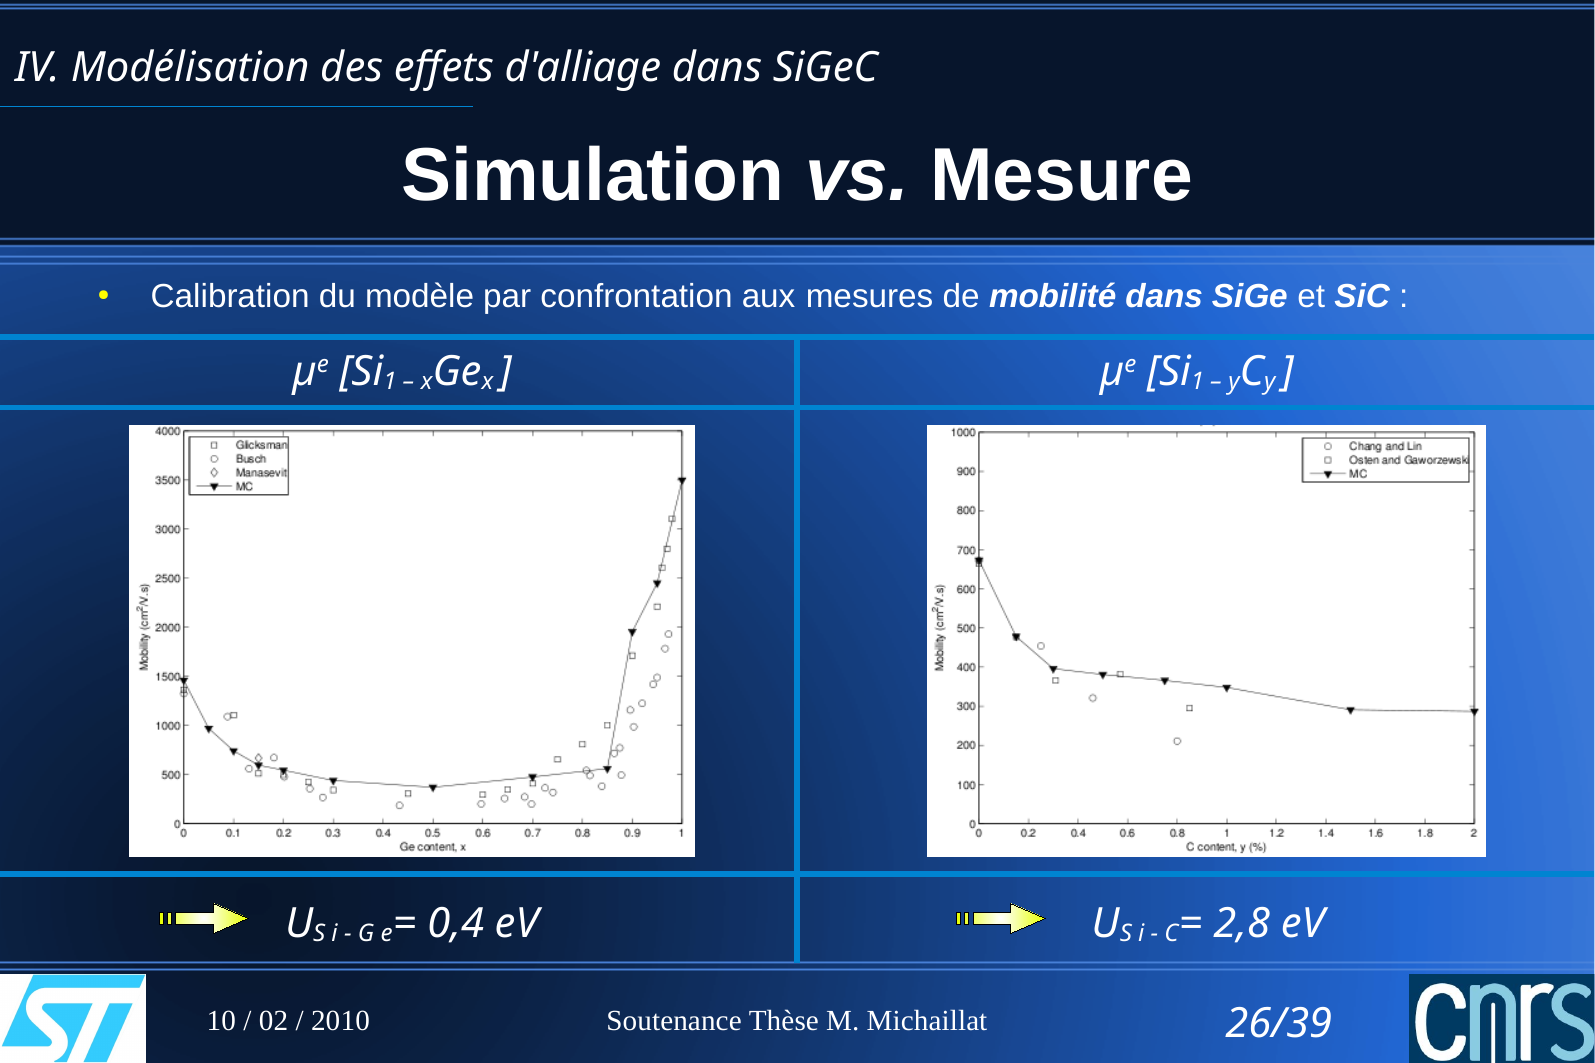

IV. Modélisation des effets d'alliage dans SiGeC
# Simulation vs. Mesure
Calibration du modèle par confrontation aux mesures de mobilité dans SiGe et SiC :
µe [Si1 – xGex ]
µe [Si1 – yCy ]
US i - G e= 0,4 eV
US i - C= 2,8 eV